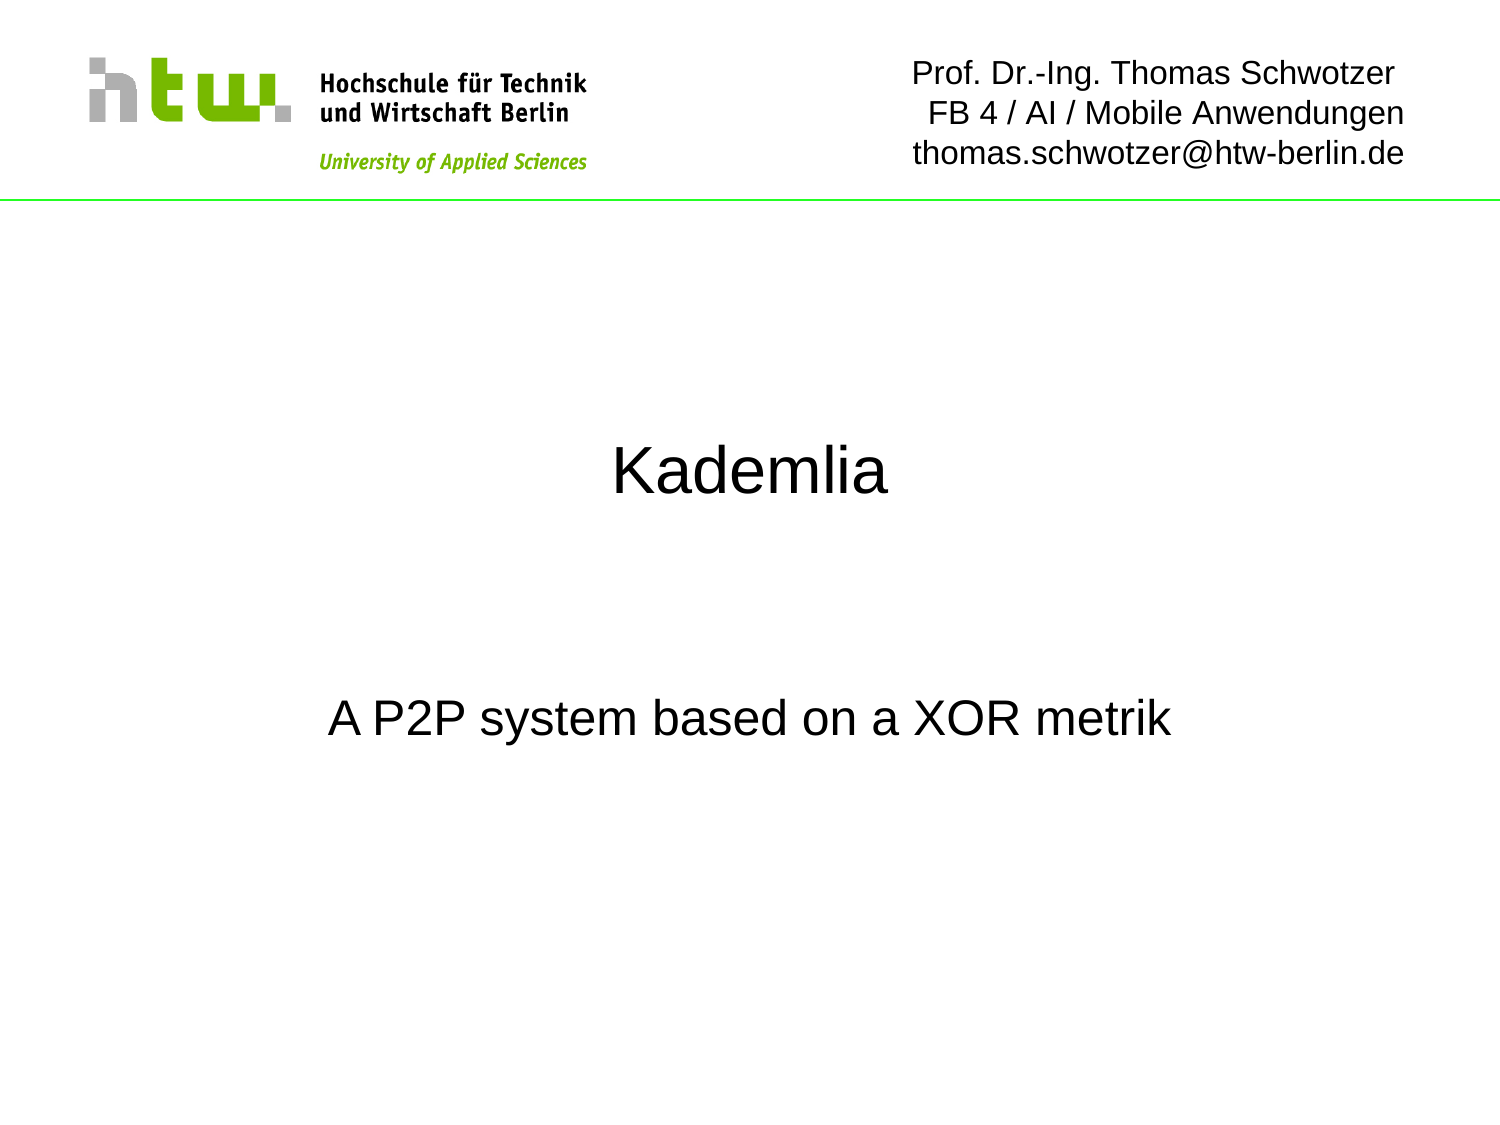

# Kademlia
A P2P system based on a XOR metrik